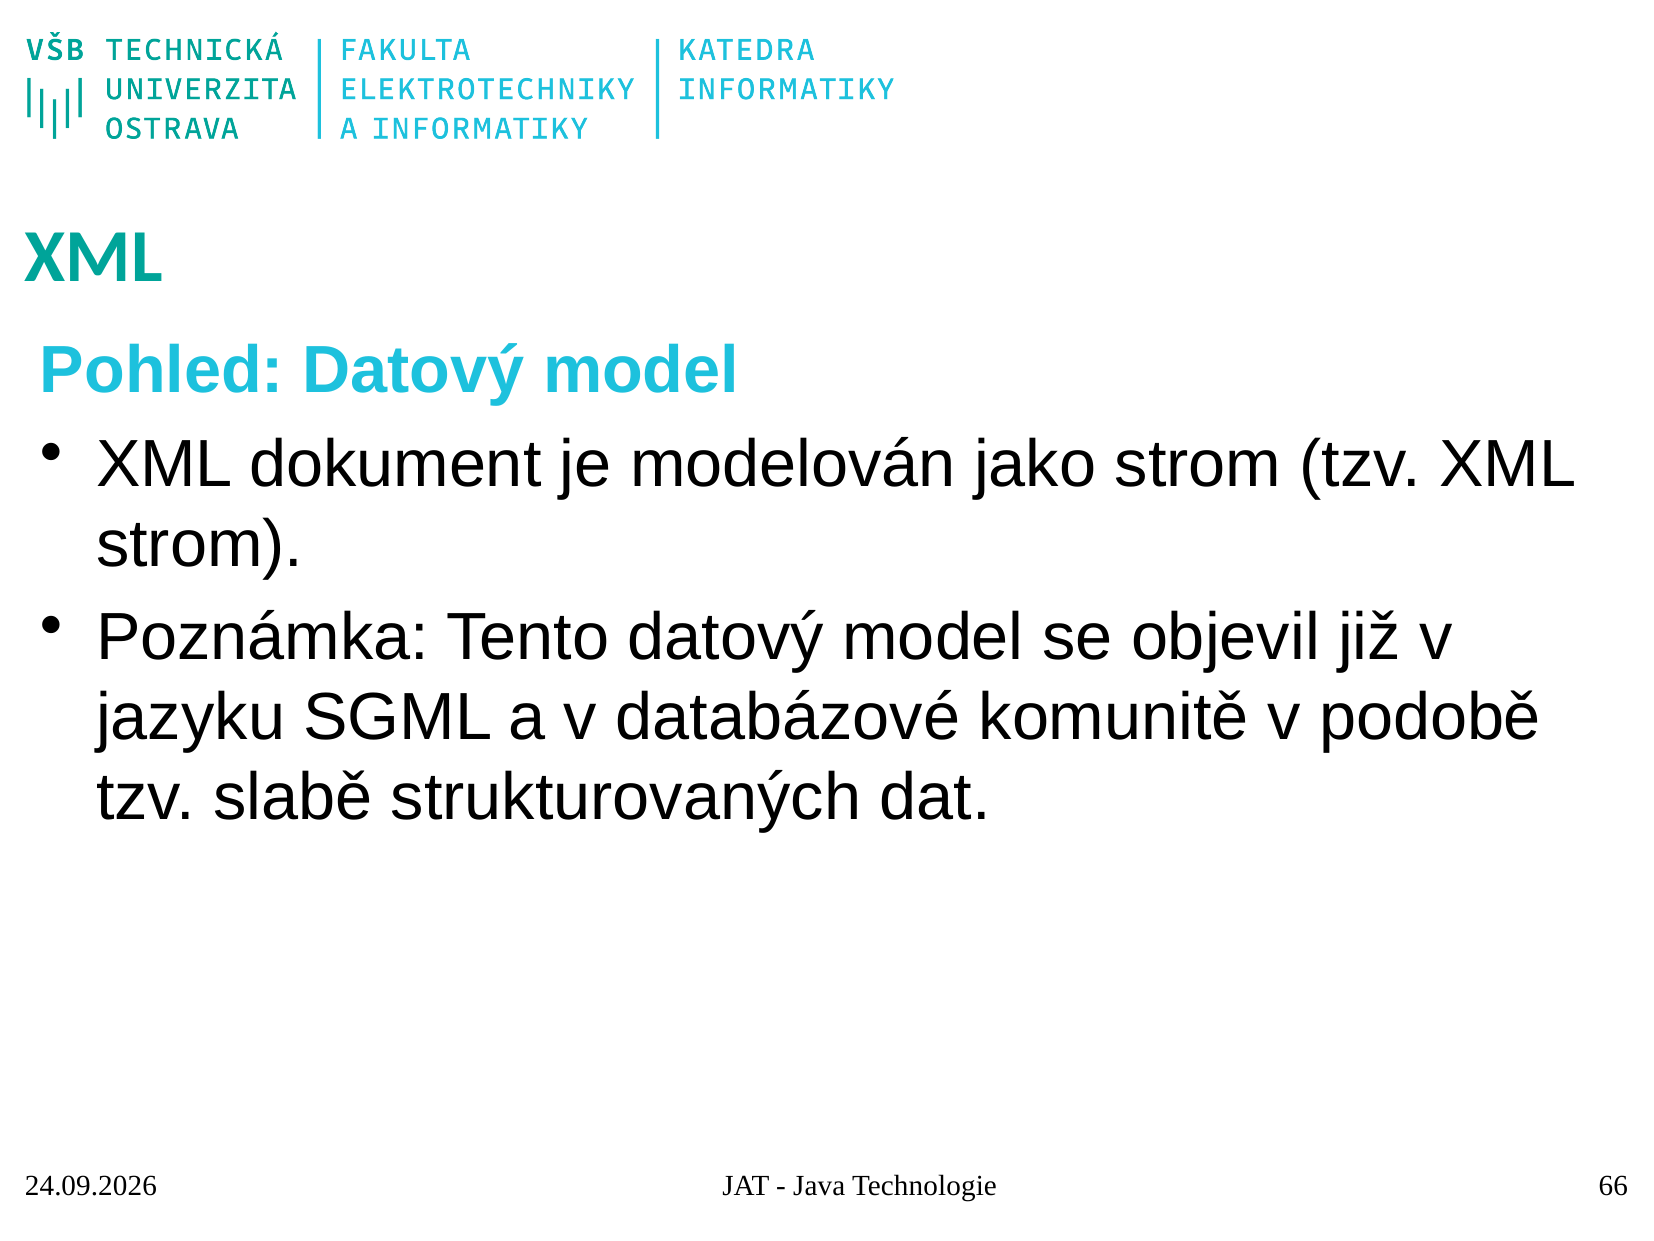

XML
# Pohled: Datový model
XML dokument je modelován jako strom (tzv. XML strom).
Poznámka: Tento datový model se objevil již v jazyku SGML a v databázové komunitě v podobě tzv. slabě strukturovaných dat.
JAT - Java Technologie
66